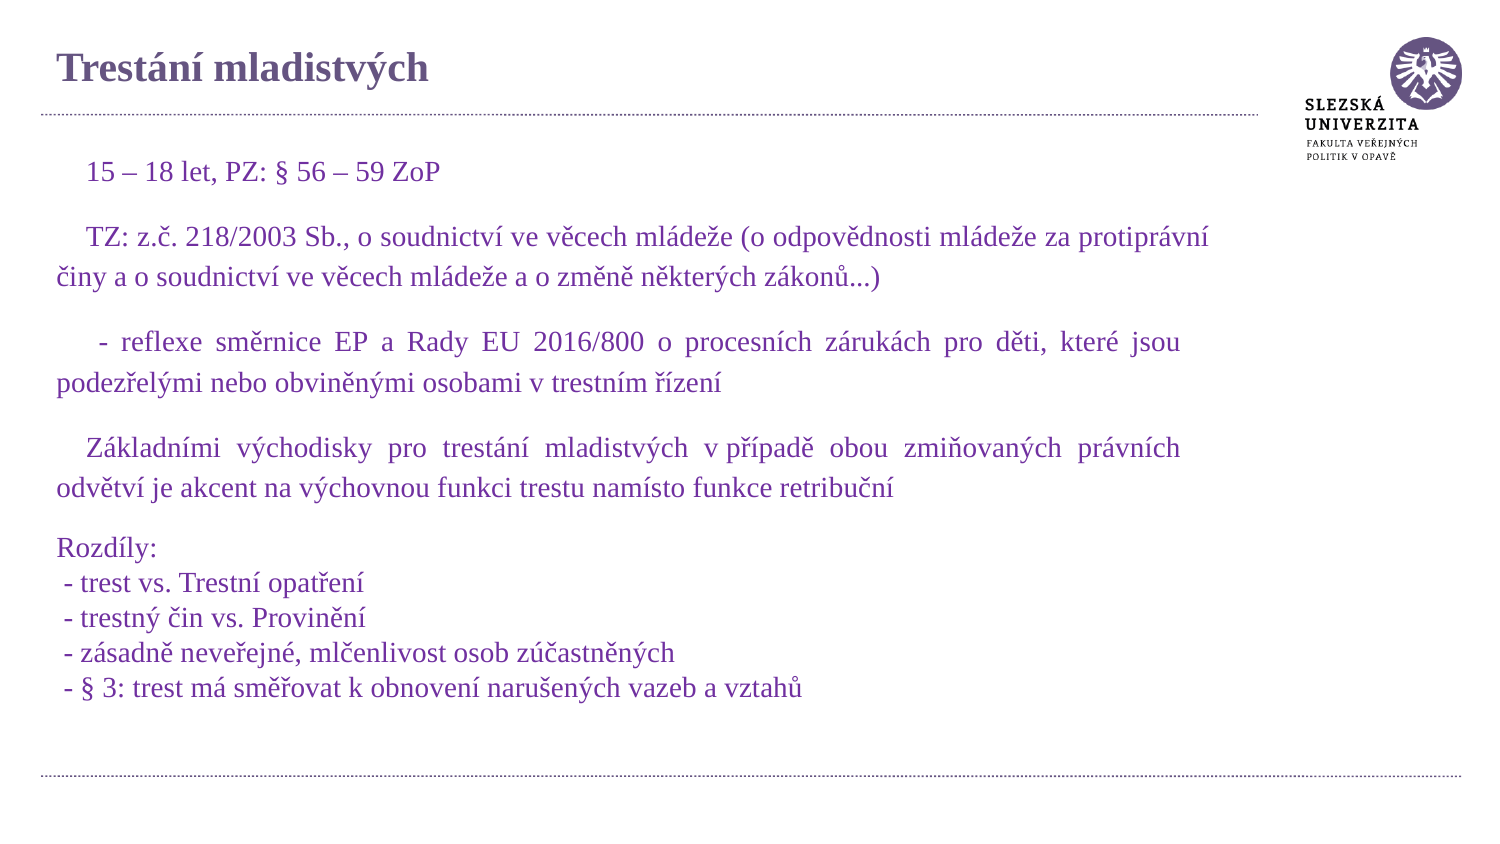

# Trestání mladistvých
15 – 18 let, PZ: § 56 – 59 ZoP
TZ: z.č. 218/2003 Sb., o soudnictví ve věcech mládeže (o odpovědnosti mládeže za protiprávní činy a o soudnictví ve věcech mládeže a o změně některých zákonů...)
 - reflexe směrnice EP a Rady EU 2016/800 o procesních zárukách pro děti, které jsou podezřelými nebo obviněnými osobami v trestním řízení
Základními východisky pro trestání mladistvých v případě obou zmiňovaných právních odvětví je akcent na výchovnou funkci trestu namísto funkce retribuční
Rozdíly:
 - trest vs. Trestní opatření
 - trestný čin vs. Provinění
 - zásadně neveřejné, mlčenlivost osob zúčastněných
 - § 3: trest má směřovat k obnovení narušených vazeb a vztahů